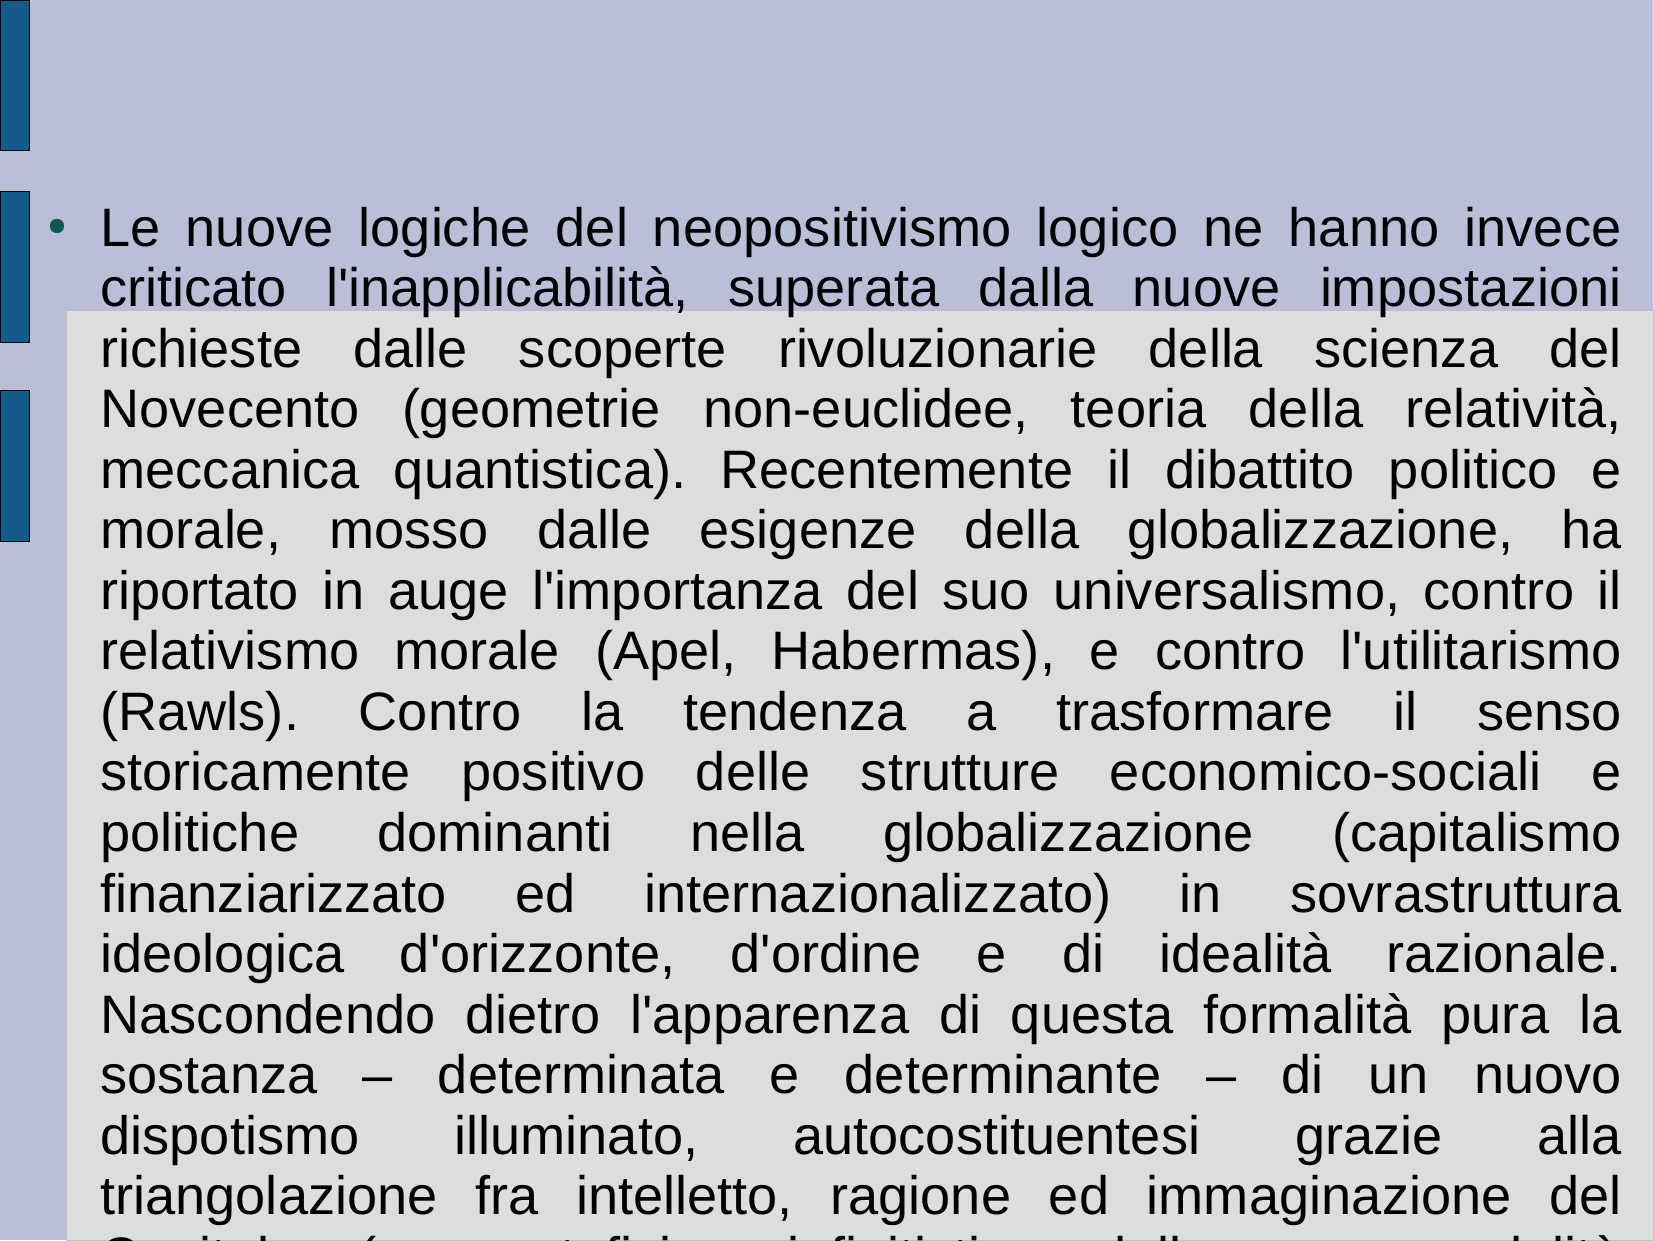

#
Le nuove logiche del neopositivismo logico ne hanno invece criticato l'inapplicabilità, superata dalla nuove impostazioni richieste dalle scoperte rivoluzionarie della scienza del Novecento (geometrie non-euclidee, teoria della relatività, meccanica quantistica). Recentemente il dibattito politico e morale, mosso dalle esigenze della globalizzazione, ha riportato in auge l'importanza del suo universalismo, contro il relativismo morale (Apel, Habermas), e contro l'utilitarismo (Rawls). Contro la tendenza a trasformare il senso storicamente positivo delle strutture economico-sociali e politiche dominanti nella globalizzazione (capitalismo finanziarizzato ed internazionalizzato) in sovrastruttura ideologica d'orizzonte, d'ordine e di idealità razionale. Nascondendo dietro l'apparenza di questa formalità pura la sostanza – determinata e determinante – di un nuovo dispotismo illuminato, autocostituentesi grazie alla triangolazione fra intelletto, ragione ed immaginazione del Capitale (neo-metafisica infinitistica della sua modalità produttiva e riproduttiva).